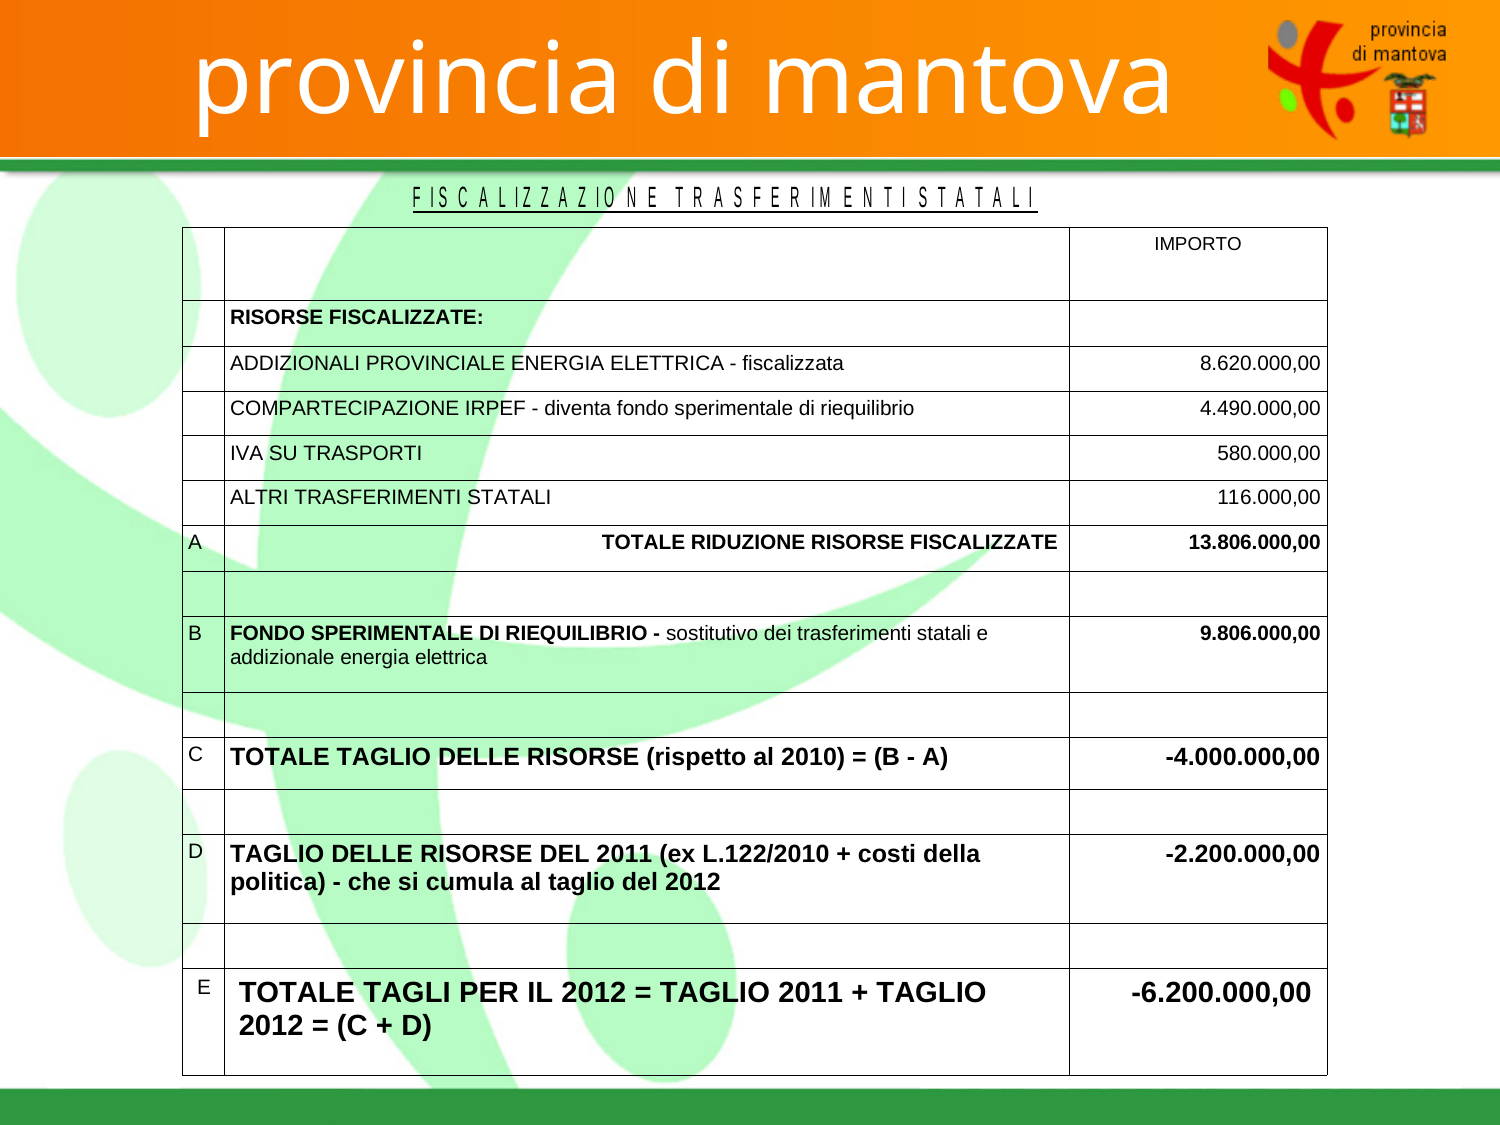

provincia di mantova
| | | IMPORTO |
| --- | --- | --- |
| | RISORSE FISCALIZZATE: | |
| | ADDIZIONALI PROVINCIALE ENERGIA ELETTRICA - fiscalizzata | 8.620.000,00 |
| | COMPARTECIPAZIONE IRPEF - diventa fondo sperimentale di riequilibrio | 4.490.000,00 |
| | IVA SU TRASPORTI | 580.000,00 |
| | ALTRI TRASFERIMENTI STATALI | 116.000,00 |
| A | TOTALE RIDUZIONE RISORSE FISCALIZZATE | 13.806.000,00 |
| | | |
| B | FONDO SPERIMENTALE DI RIEQUILIBRIO - sostitutivo dei trasferimenti statali e addizionale energia elettrica | 9.806.000,00 |
| | | |
| C | TOTALE TAGLIO DELLE RISORSE (rispetto al 2010) = (B - A) | -4.000.000,00 |
| | | |
| D | TAGLIO DELLE RISORSE DEL 2011 (ex L.122/2010 + costi della politica) - che si cumula al taglio del 2012 | -2.200.000,00 |
| | | |
| E | TOTALE TAGLI PER IL 2012 = TAGLIO 2011 + TAGLIO 2012 = (C + D) | -6.200.000,00 |